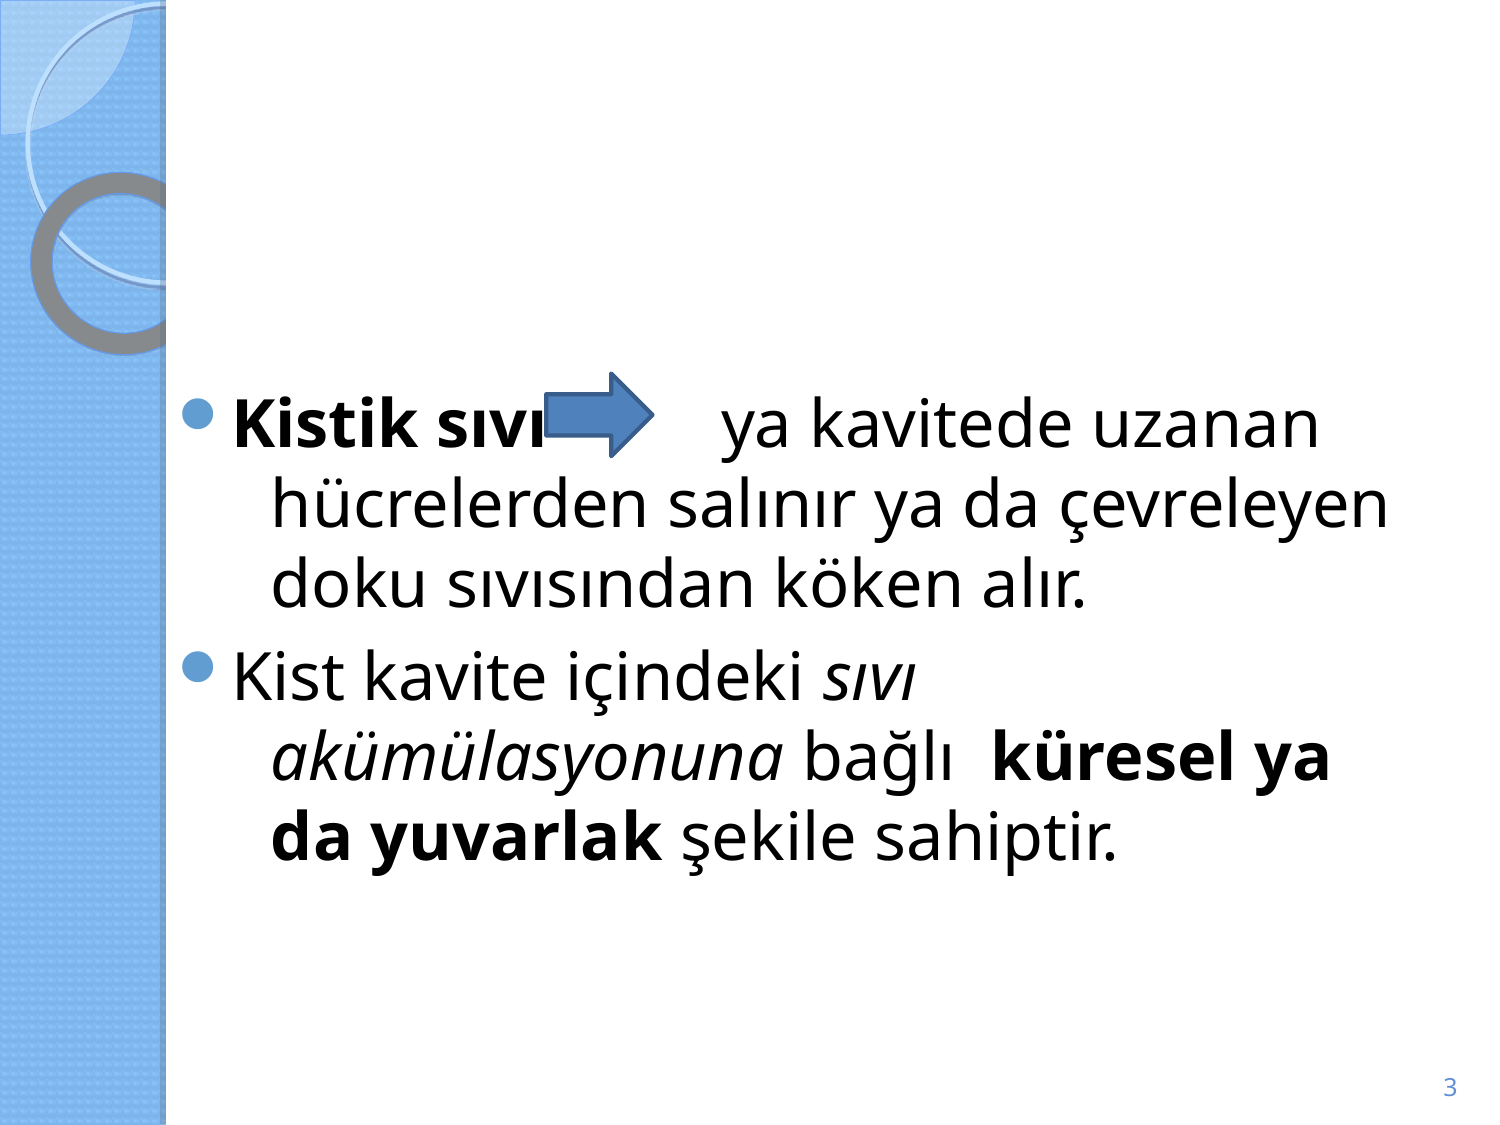

#
Kistik sıvı ya kavitede uzanan hücrelerden salınır ya da çevreleyen doku sıvısından köken alır.
Kist kavite içindeki sıvı akümülasyonuna bağlı küresel ya da yuvarlak şekile sahiptir.
3